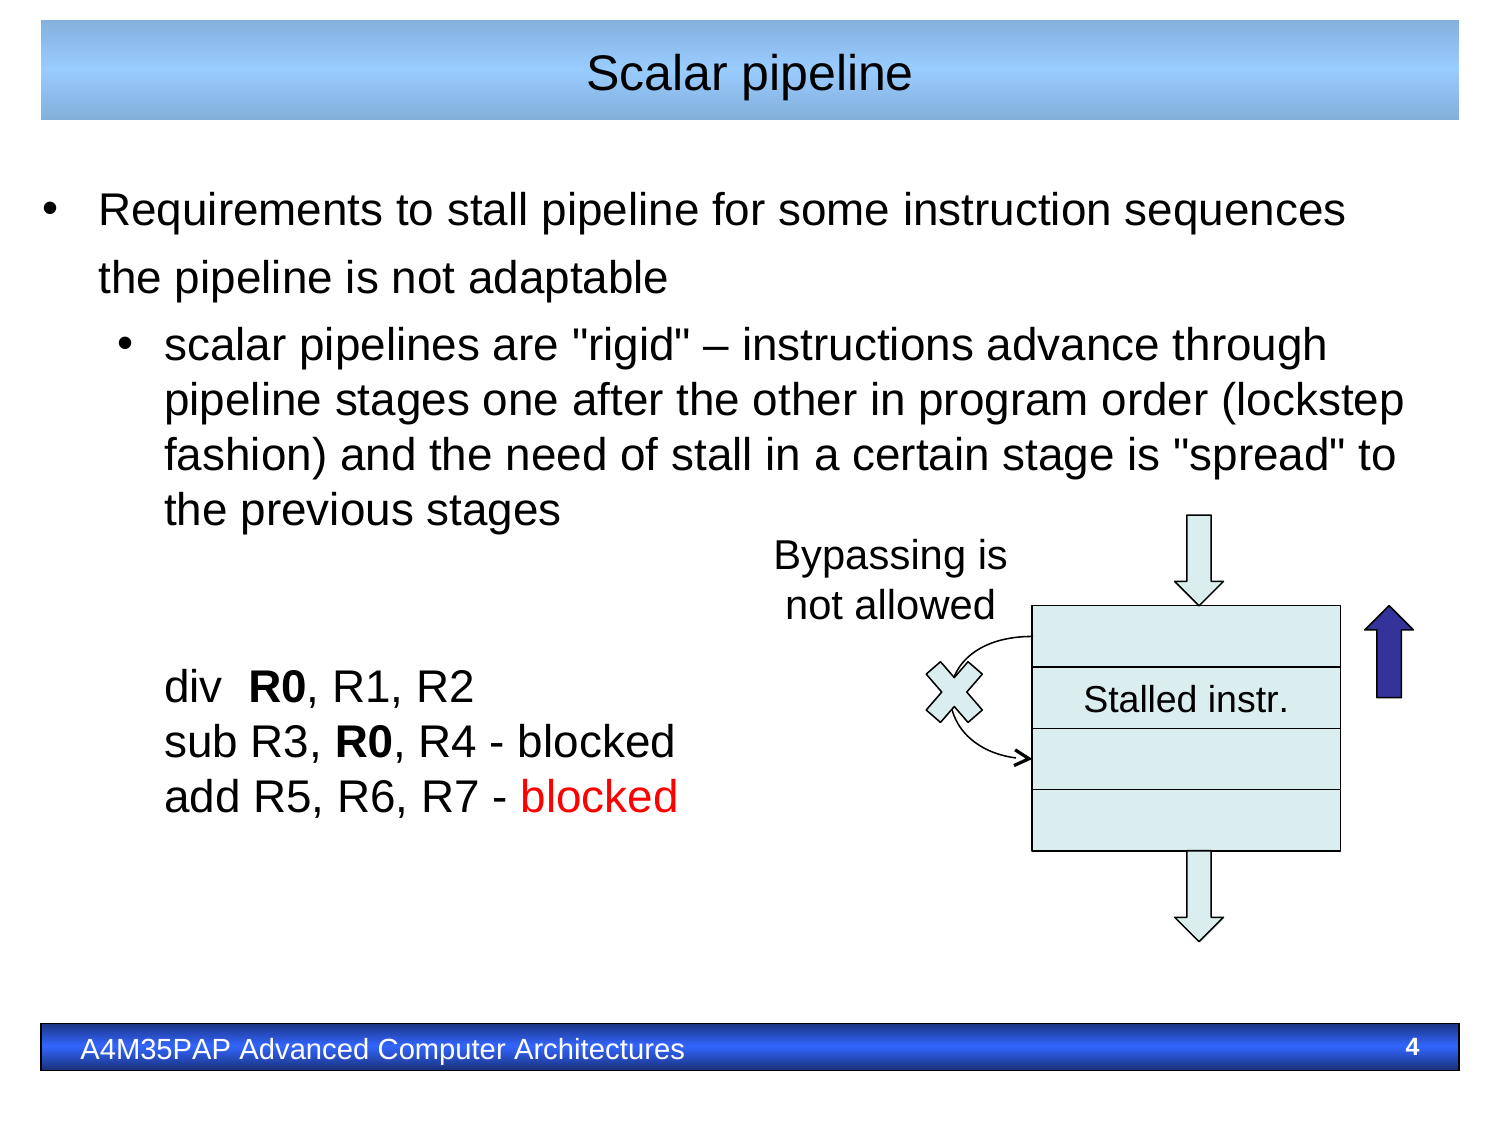

# Scalar pipeline
Requirements to stall pipeline for some instruction sequences
the pipeline is not adaptable
scalar pipelines are "rigid" – instructions advance through pipeline stages one after the other in program order (lockstep fashion) and the need of stall in a certain stage is "spread" to the previous stages
div R0, R1, R2
sub R3, R0, R4 - blocked
add R5, R6, R7 - blocked
Bypassing is not allowed
Stalled instr.
4